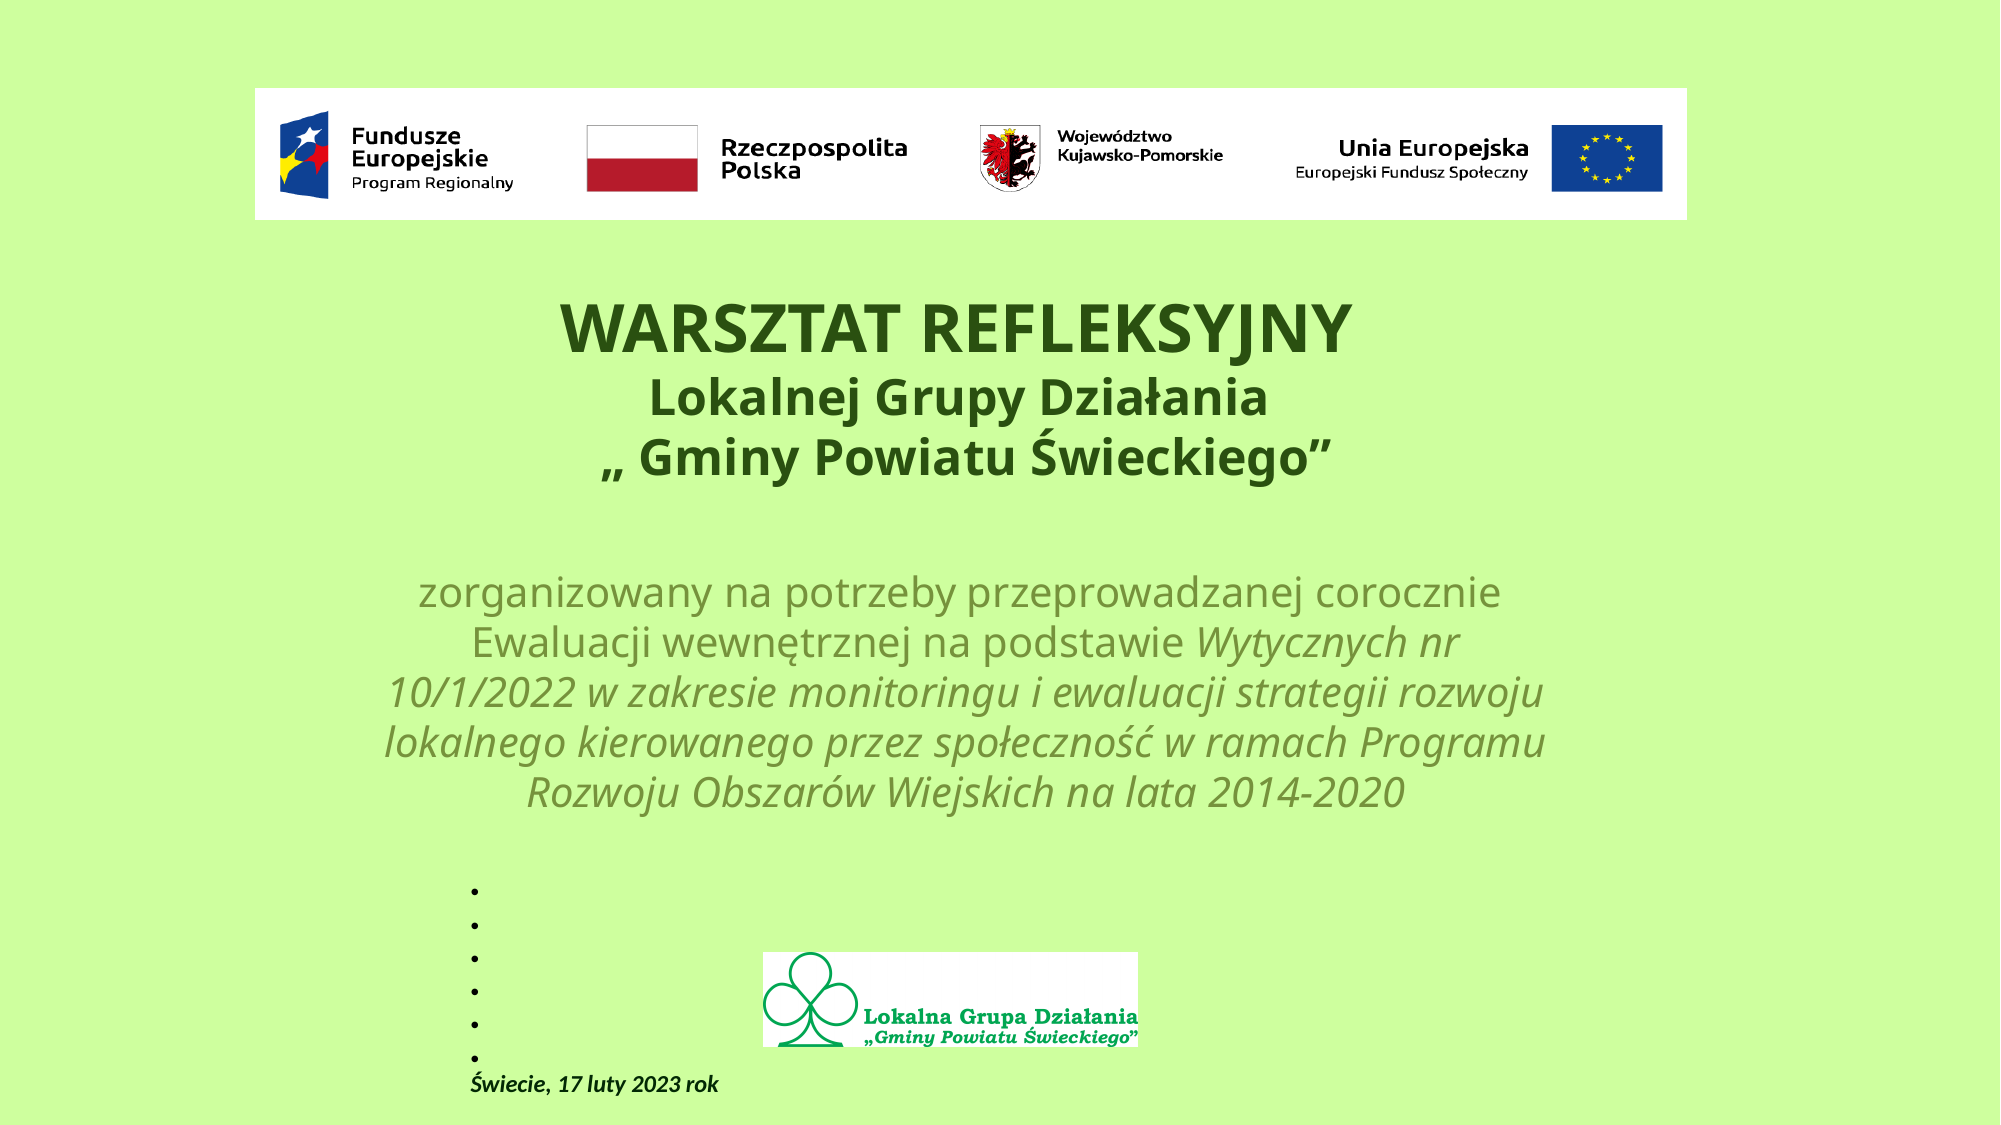

# WARSZTAT REFLEKSYJNY Lokalnej Grupy Działania „ Gminy Powiatu Świeckiego” zorganizowany na potrzeby przeprowadzanej corocznie Ewaluacji wewnętrznej na podstawie Wytycznych nr 10/1/2022 w zakresie monitoringu i ewaluacji strategii rozwoju lokalnego kierowanego przez społeczność w ramach Programu Rozwoju Obszarów Wiejskich na lata 2014-2020
Świecie, 17 luty 2023 rok